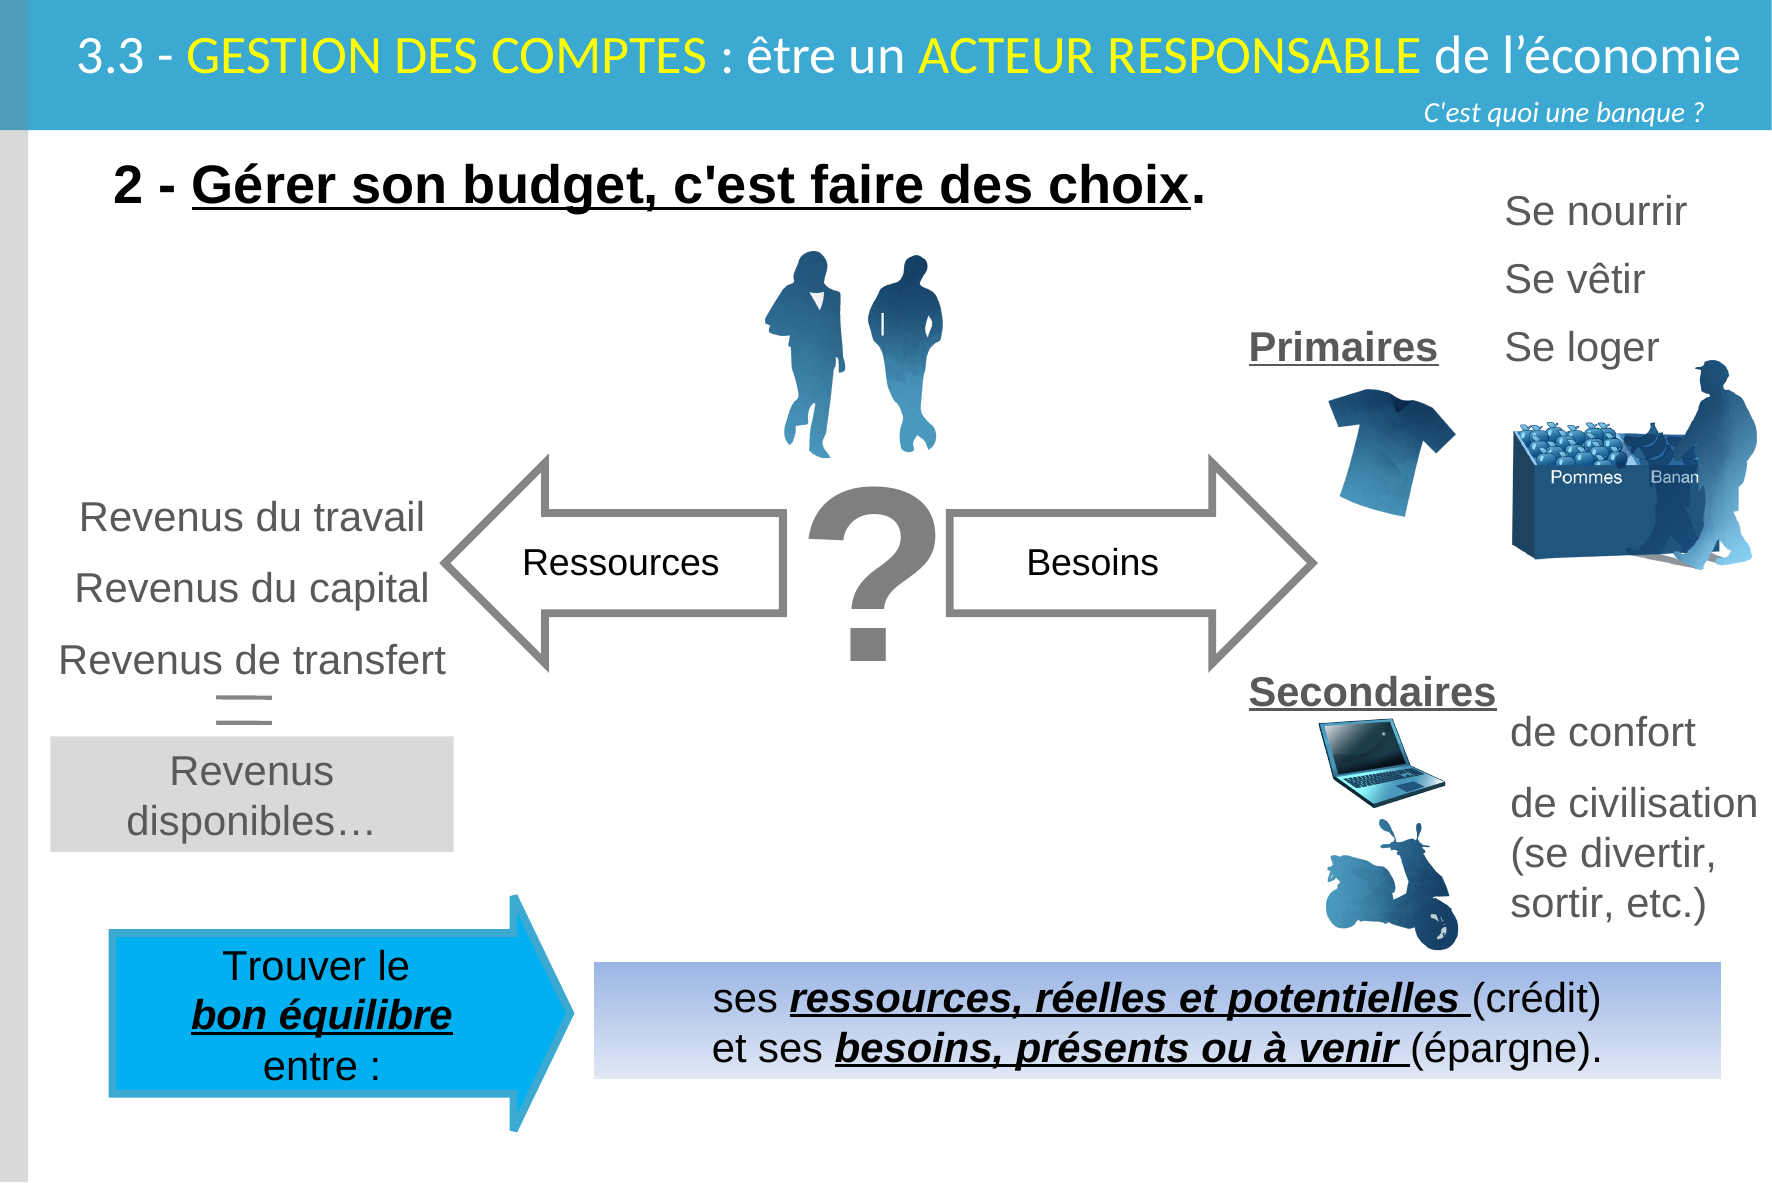

# 3.3 - GESTION DES COMPTES : être un ACTEUR RESPONSABLE de l’économie
2 - Gérer son budget, c'est faire des choix.
Se nourrir
Se vêtir
Primaires
Se loger
?
Revenus du travail
Ressources
Besoins
Revenus du capital
Revenus de transfert
Secondaires
de confort
Revenus disponibles…
de civilisation
(se divertir,
sortir, etc.)
Trouver le
bon équilibre entre :
ses ressources, réelles et potentielles (crédit)
et ses besoins, présents ou à venir (épargne).